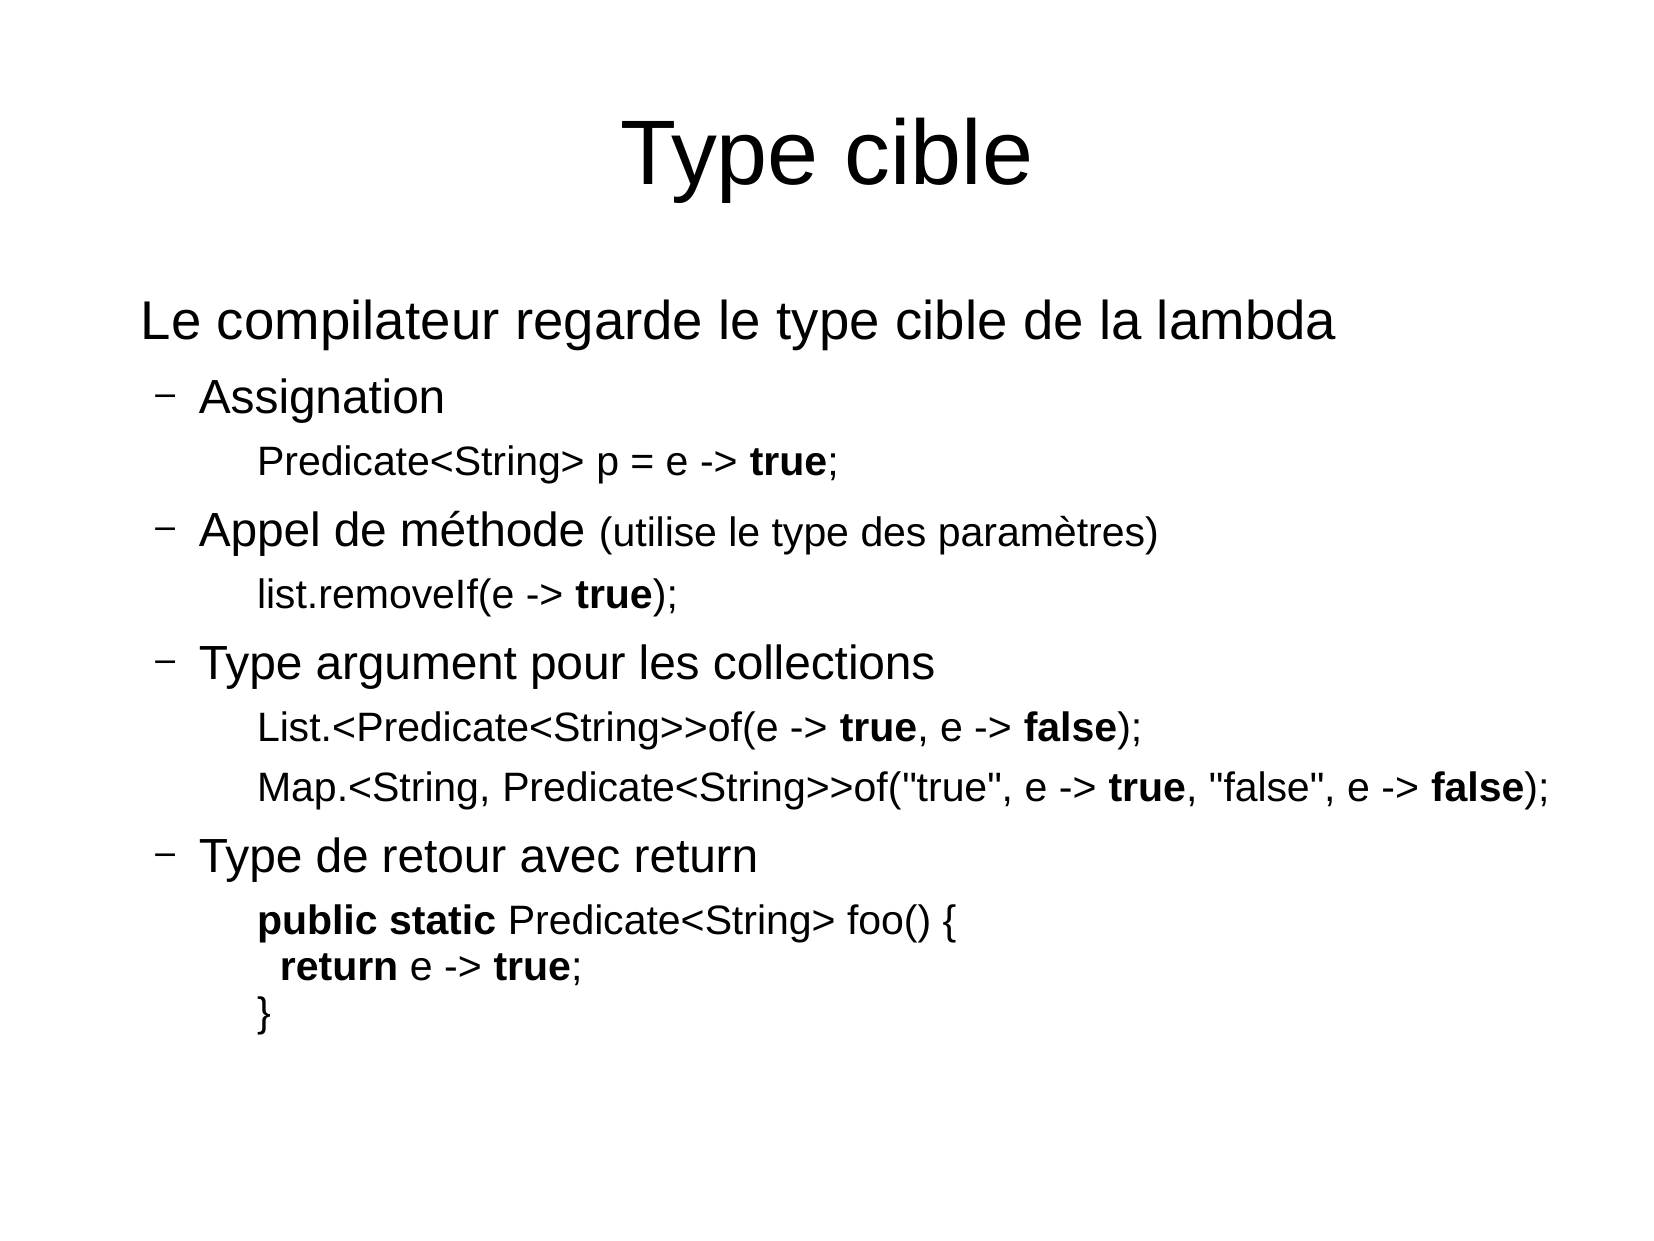

# Type cible
Le compilateur regarde le type cible de la lambda
Assignation
Predicate<String> p = e -> true;
Appel de méthode (utilise le type des paramètres)
list.removeIf(e -> true);
Type argument pour les collections
List.<Predicate<String>>of(e -> true, e -> false);
Map.<String, Predicate<String>>of("true", e -> true, "false", e -> false);
Type de retour avec return
public static Predicate<String> foo() {
 return e -> true;
}